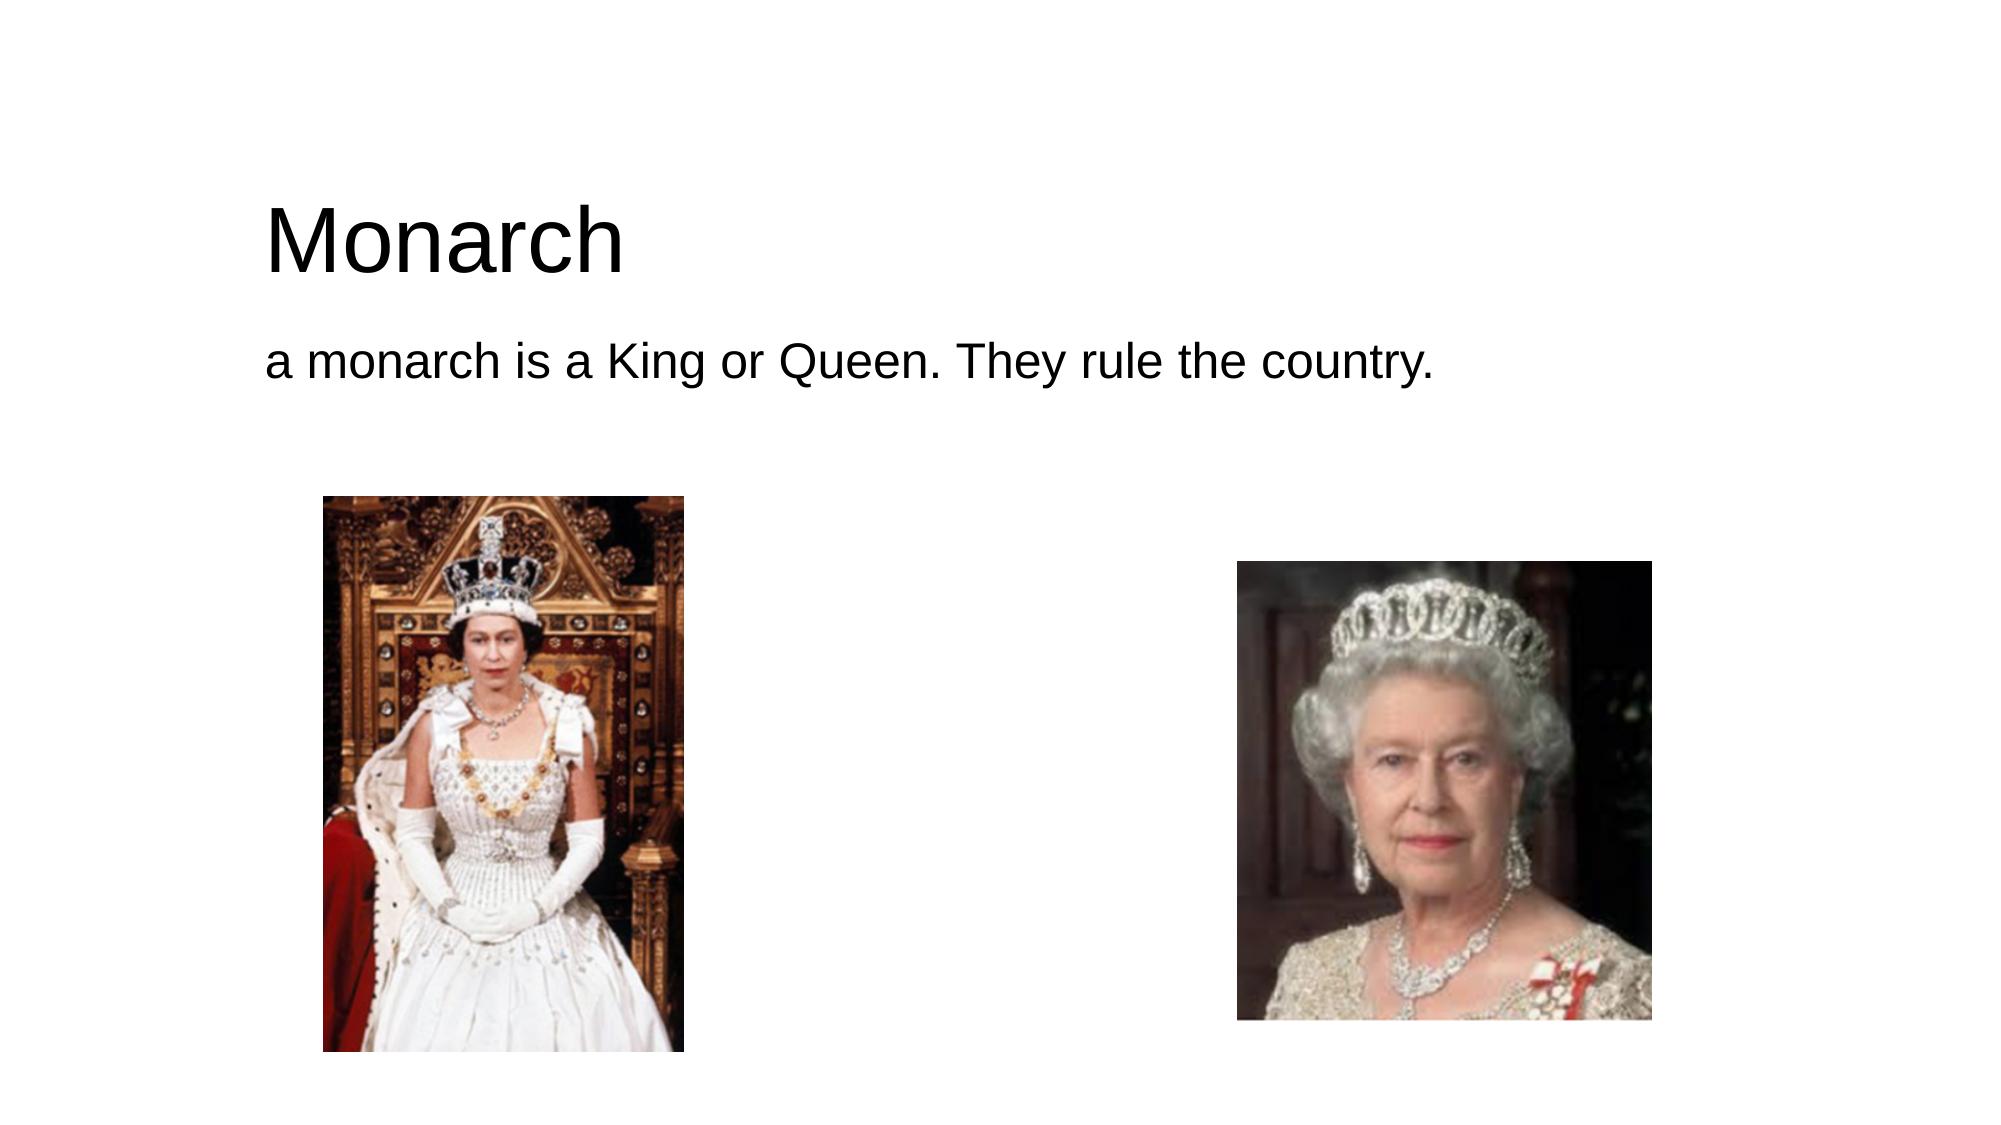

# Monarch
a monarch is a King or Queen. They rule the country.